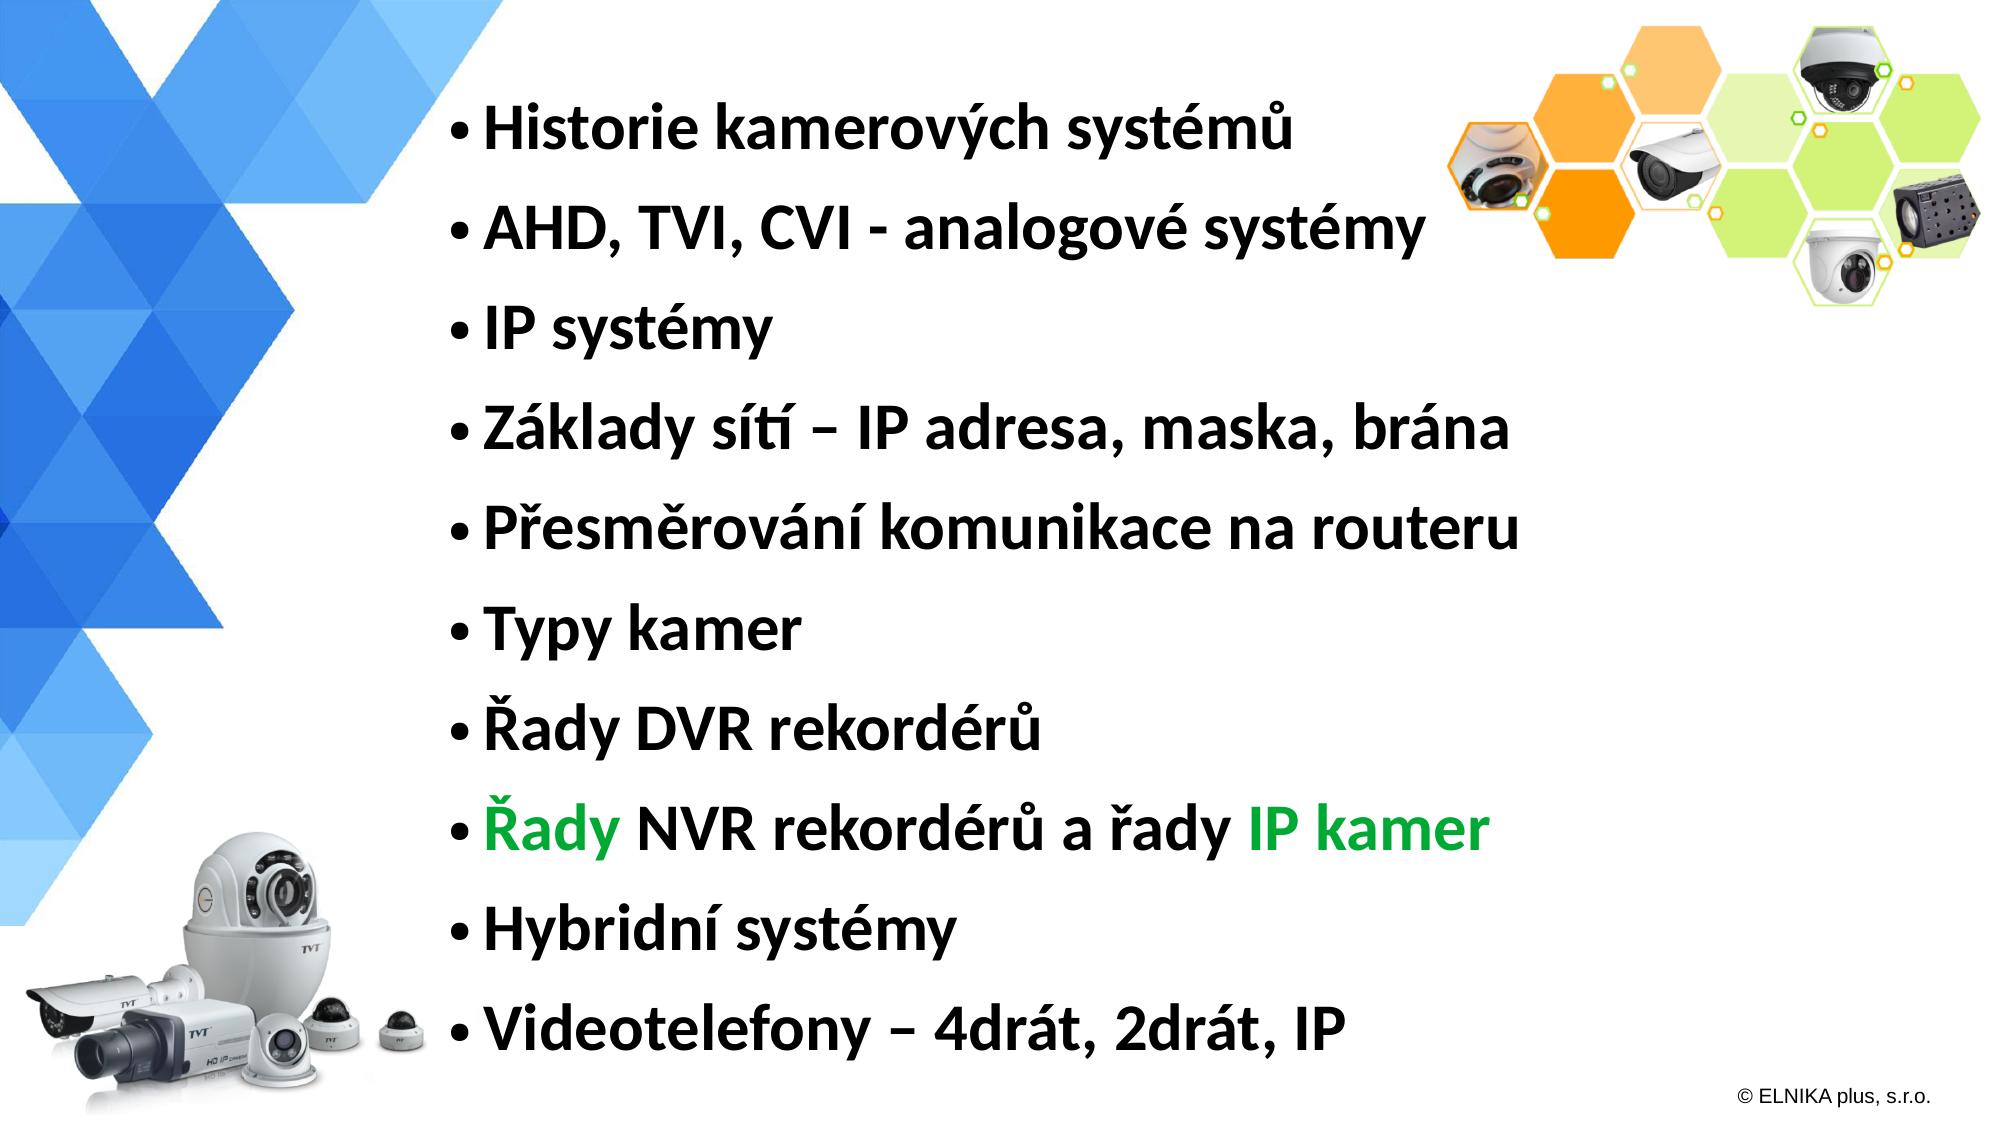

Historie kamerových systémů
AHD, TVI, CVI - analogové systémy
IP systémy
Základy sítí – IP adresa, maska, brána
Přesměrování komunikace na routeru
Typy kamer
Řady DVR rekordérů
Řady NVR rekordérů a řady IP kamer
Hybridní systémy
Videotelefony – 4drát, 2drát, IP
© ELNIKA plus, s.r.o.